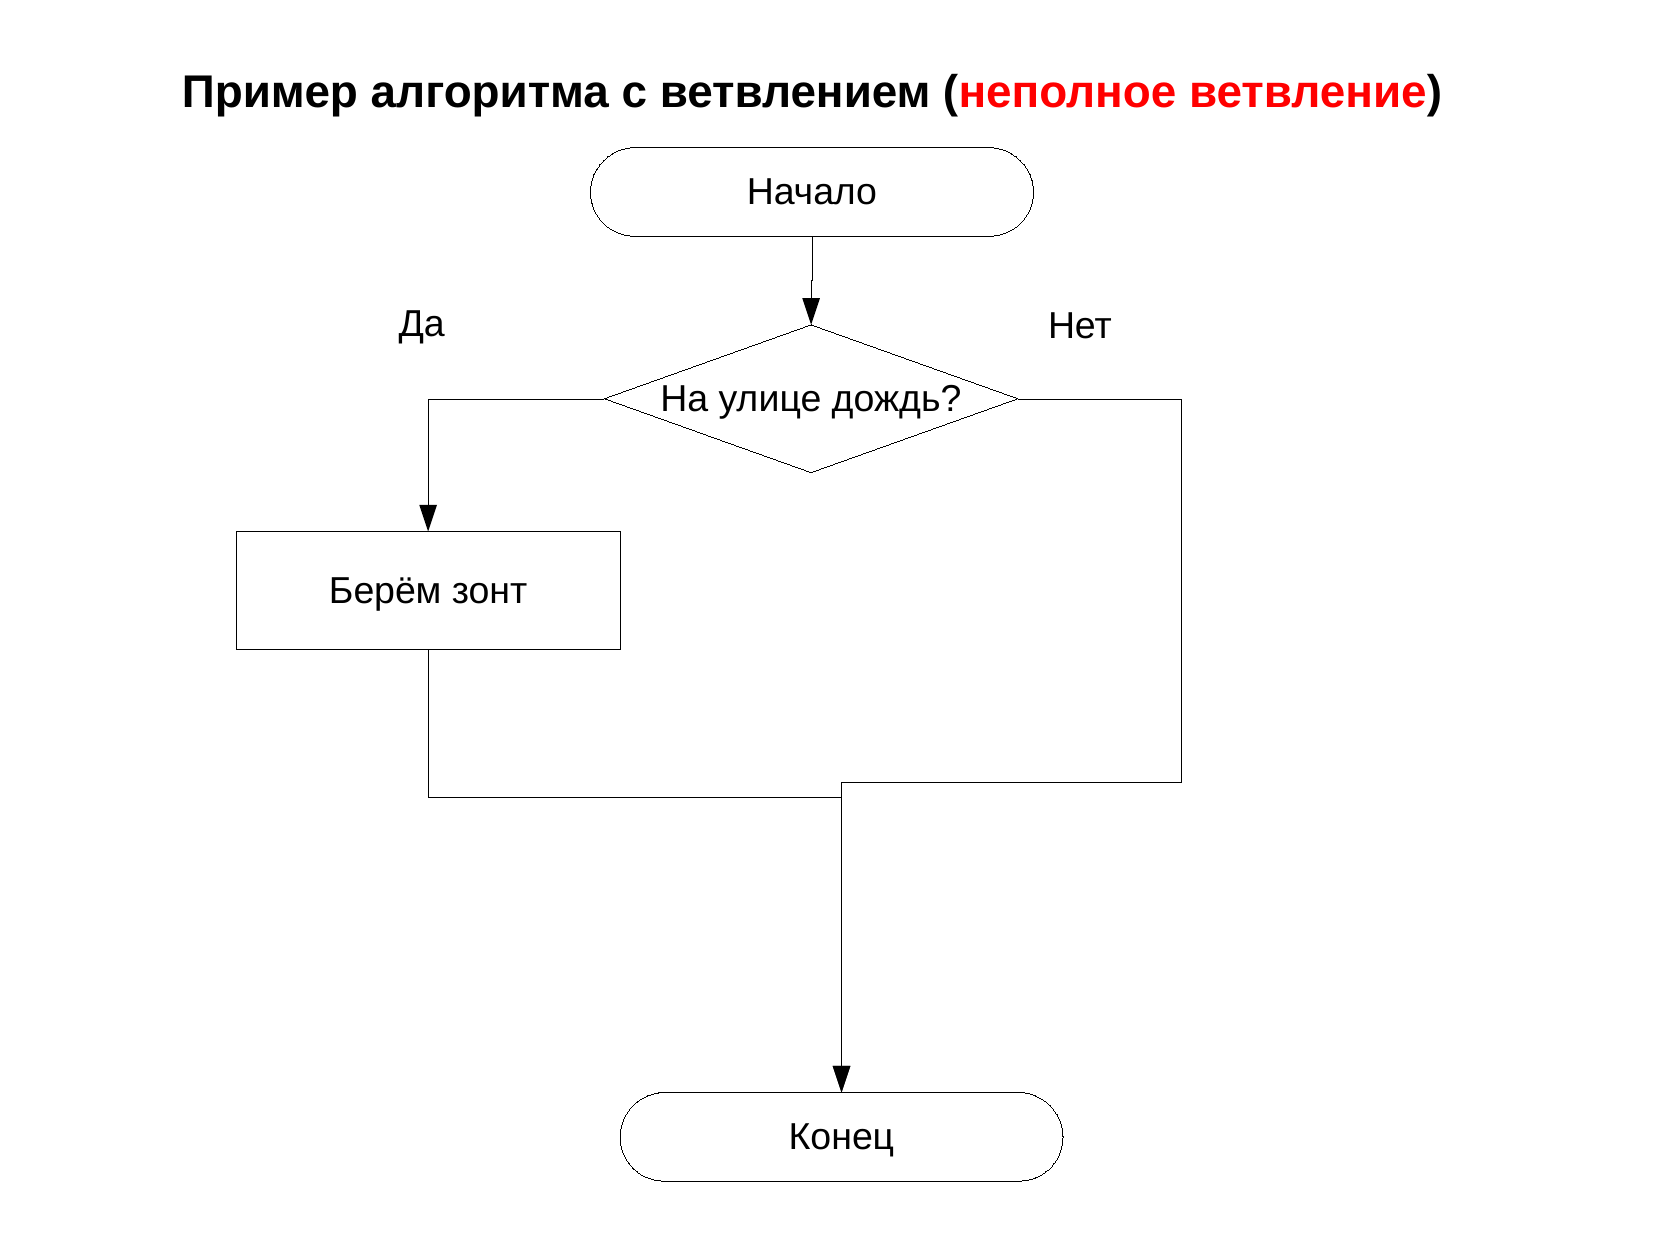

Пример алгоритма с ветвлением (неполное ветвление)
Начало
Да
Нет
На улице дождь?
Берём зонт
Конец